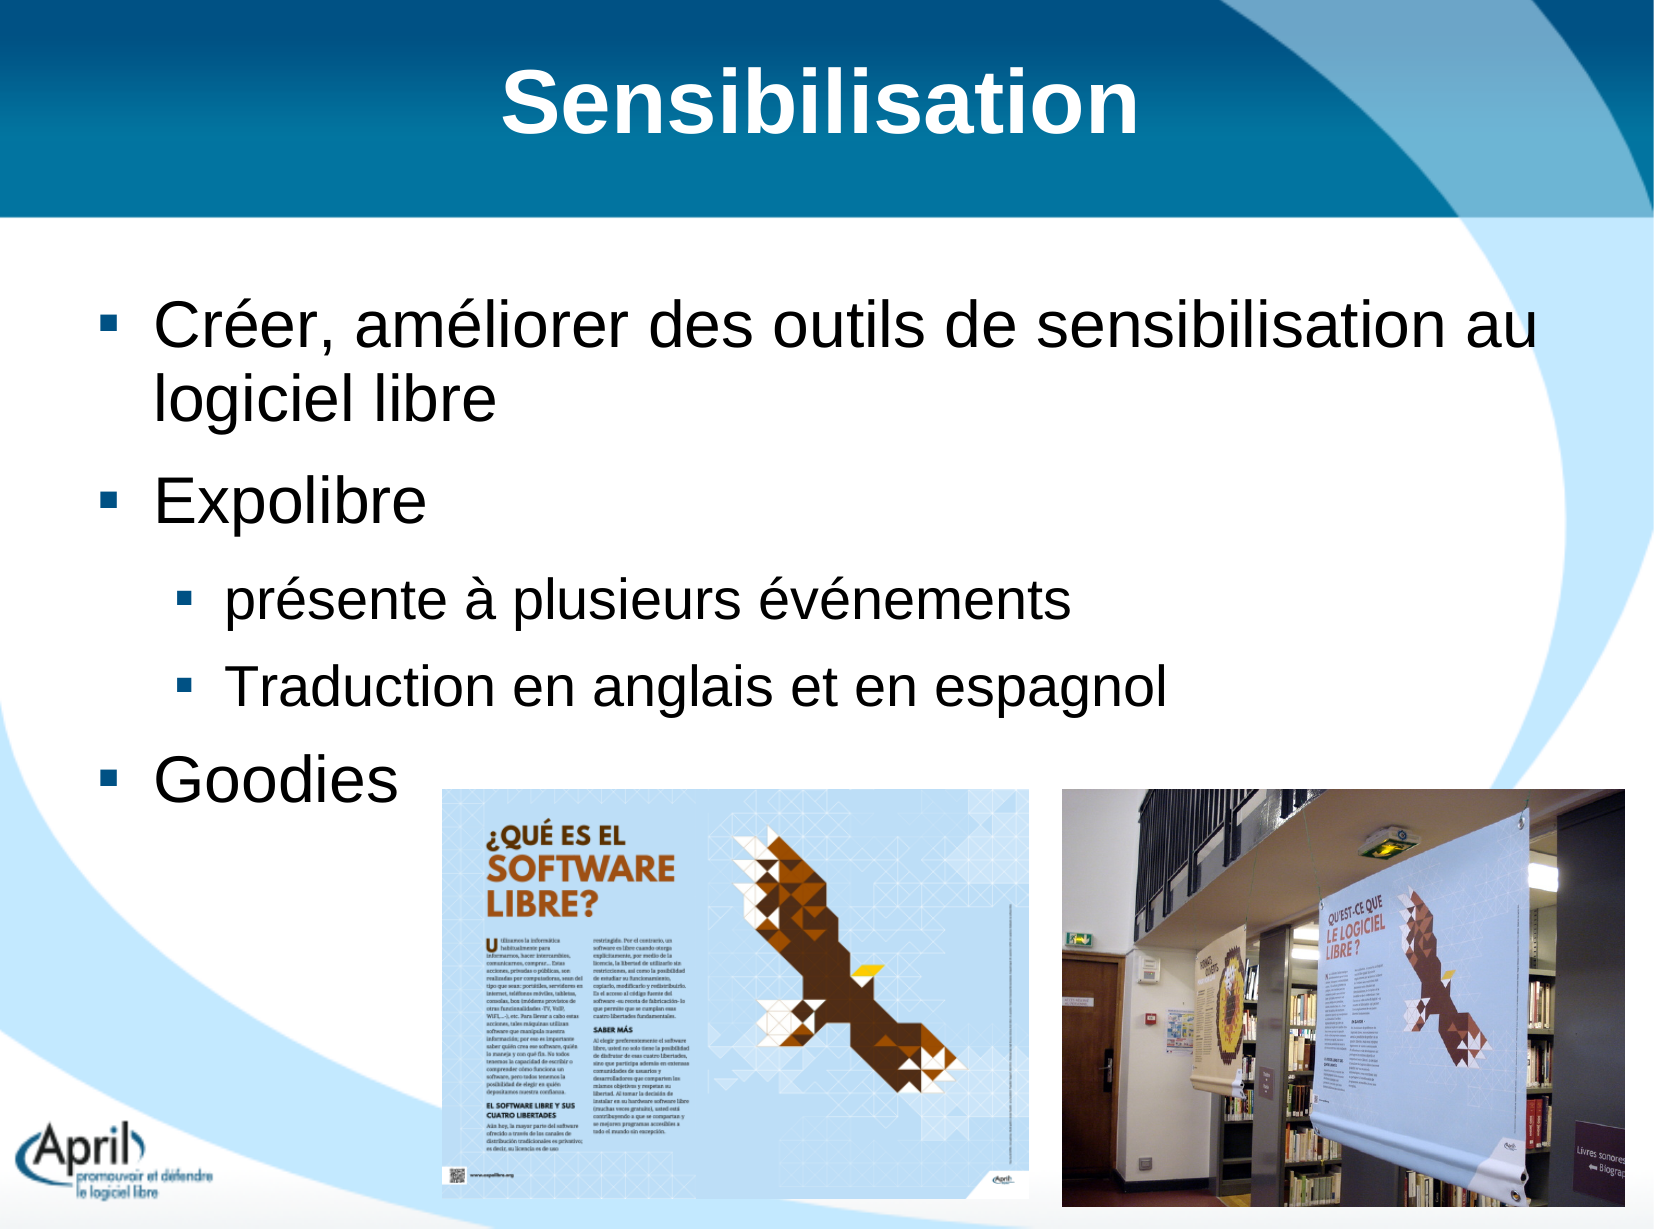

# Sensibilisation
Créer, améliorer des outils de sensibilisation au logiciel libre
Expolibre
présente à plusieurs événements
Traduction en anglais et en espagnol
Goodies